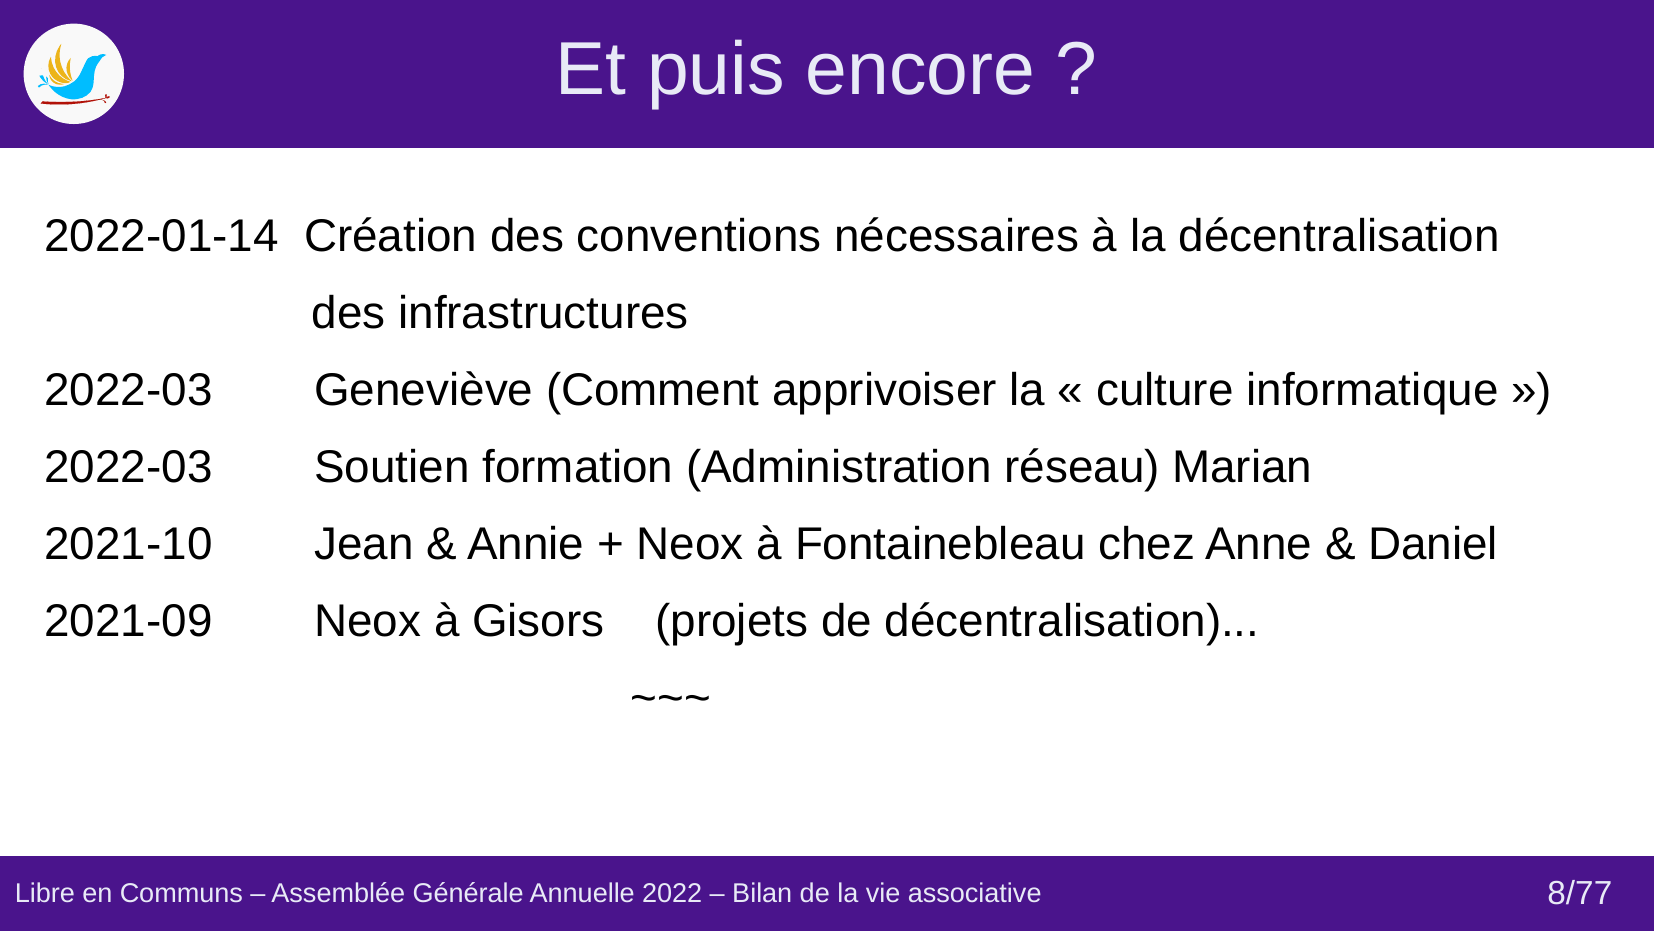

Et puis encore ?
2022-01-14 Création des conventions nécessaires à la décentralisation des infrastructures
2022-03 Geneviève (Comment apprivoiser la « culture informatique »)
2022-03 Soutien formation (Administration réseau) Marian
2021-10 Jean & Annie + Neox à Fontainebleau chez Anne & Daniel
2021-09 Neox à Gisors (projets de décentralisation)...
 ~~~
Libre en Communs – Assemblée Générale Annuelle 2022 – Bilan de la vie associative